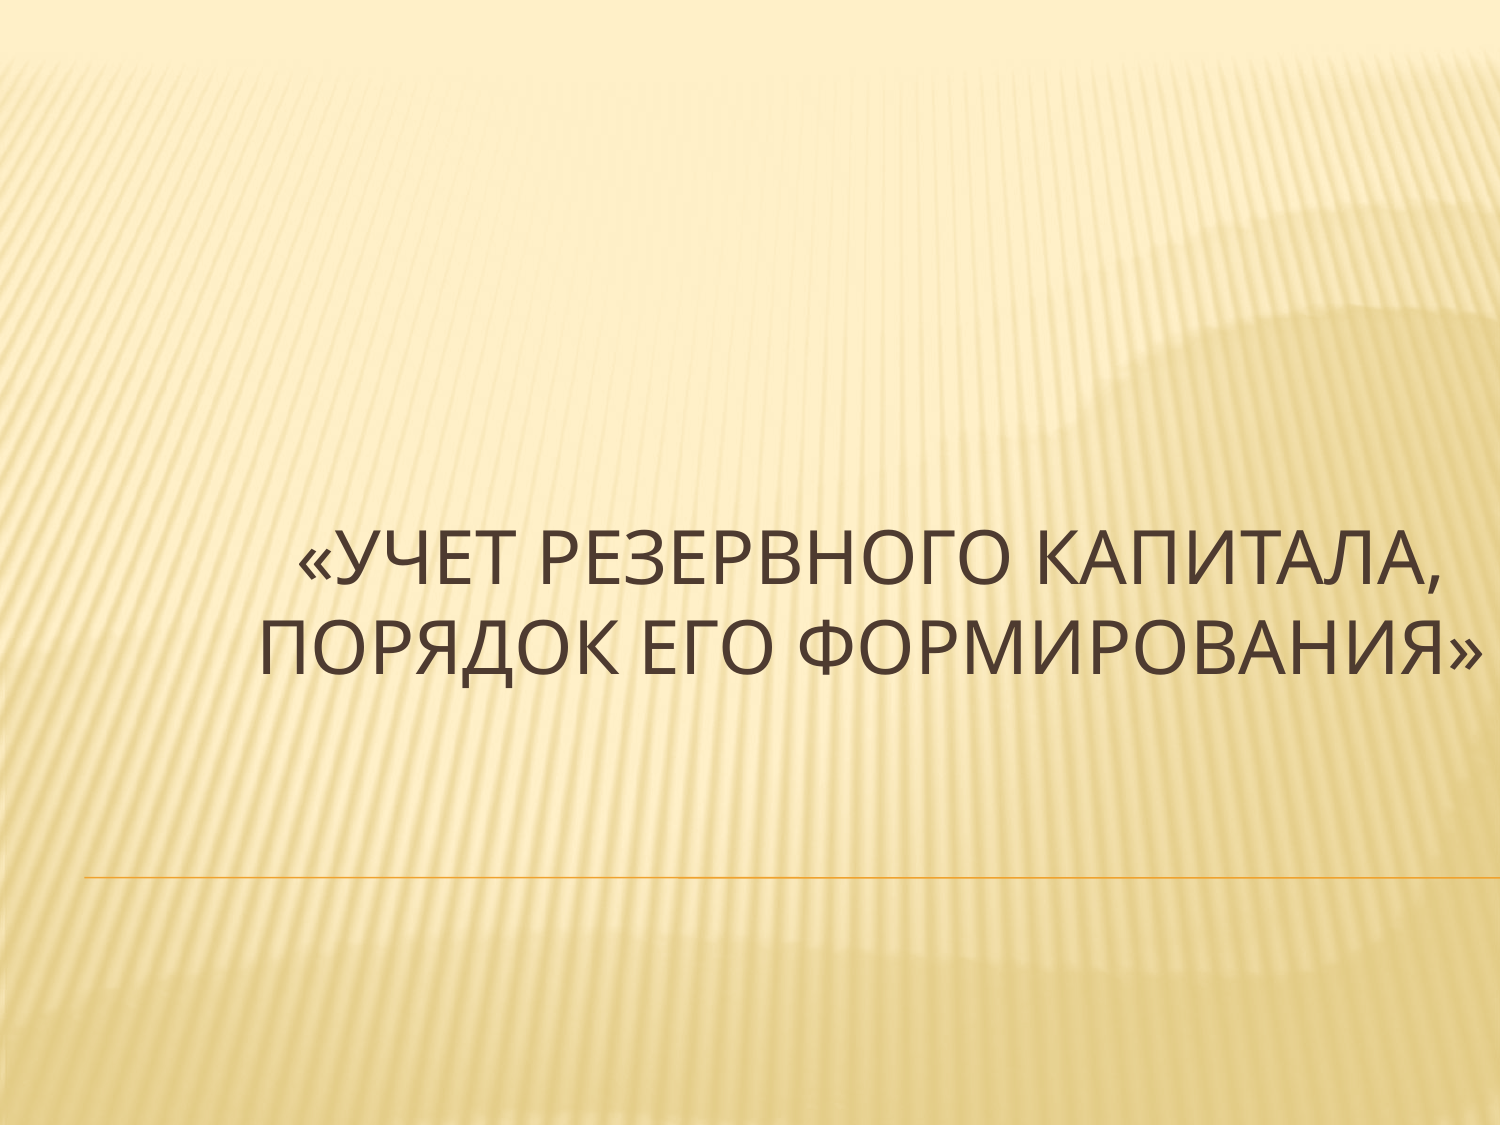

# «Учет резервного капитала, порядок его формирования»